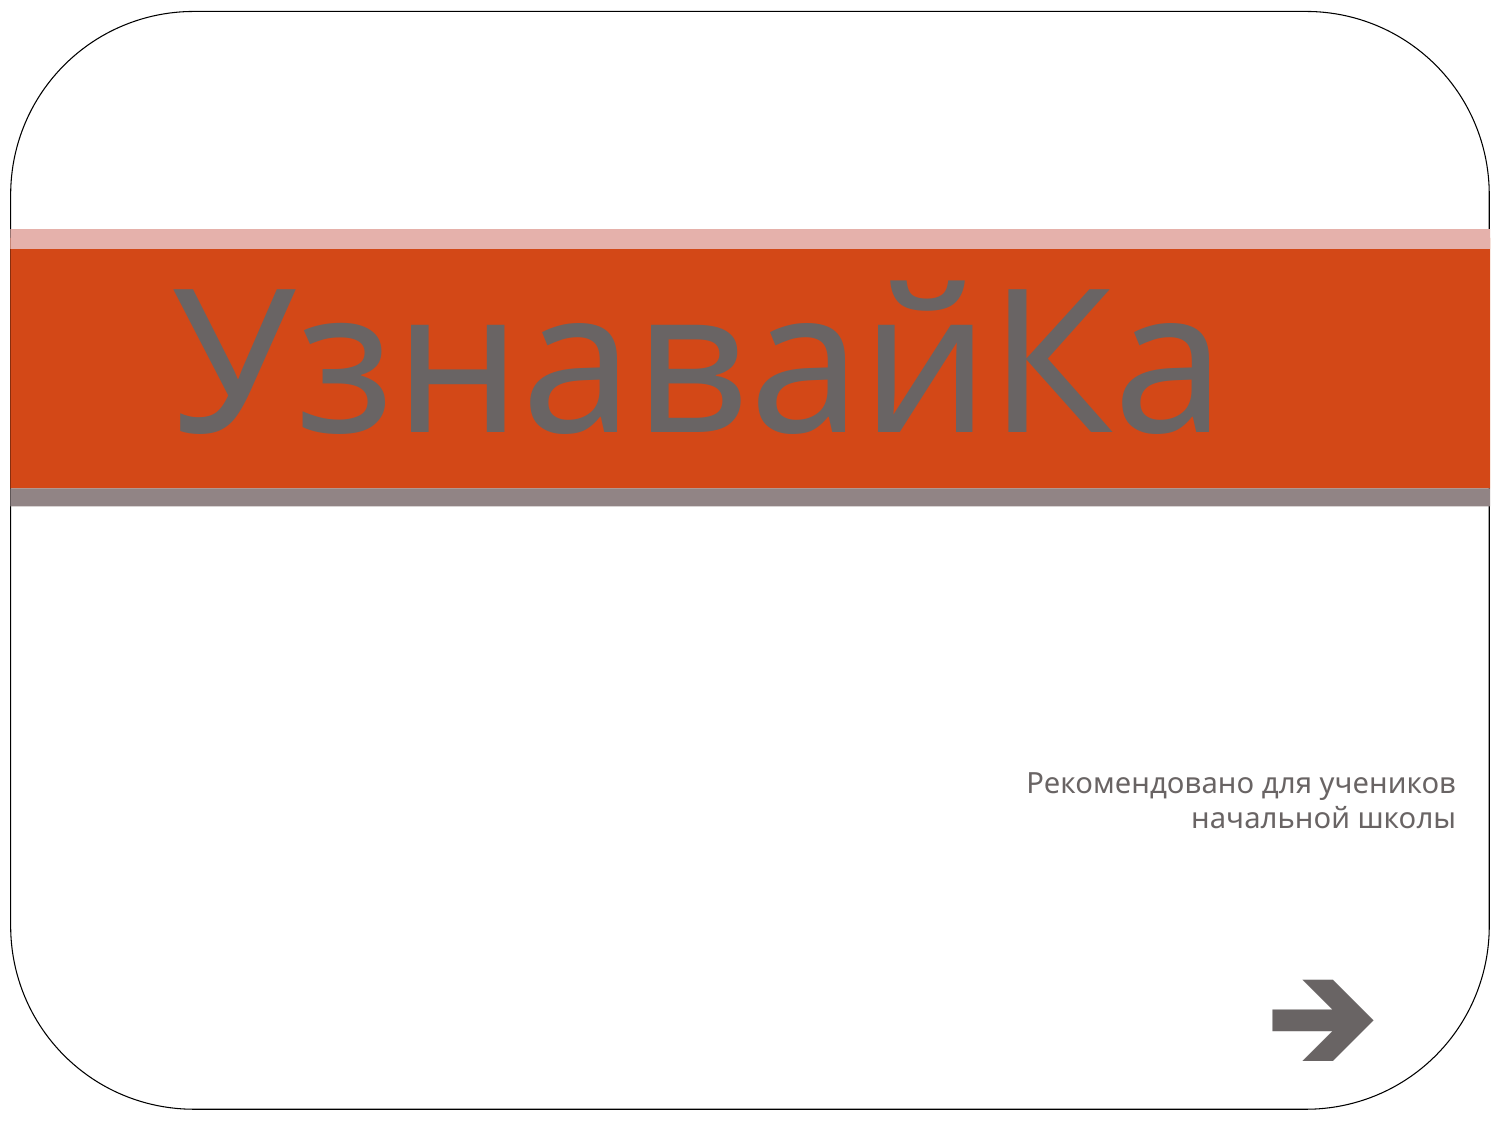

УзнавайКа
# Рекомендовано для учеников начальной школы
